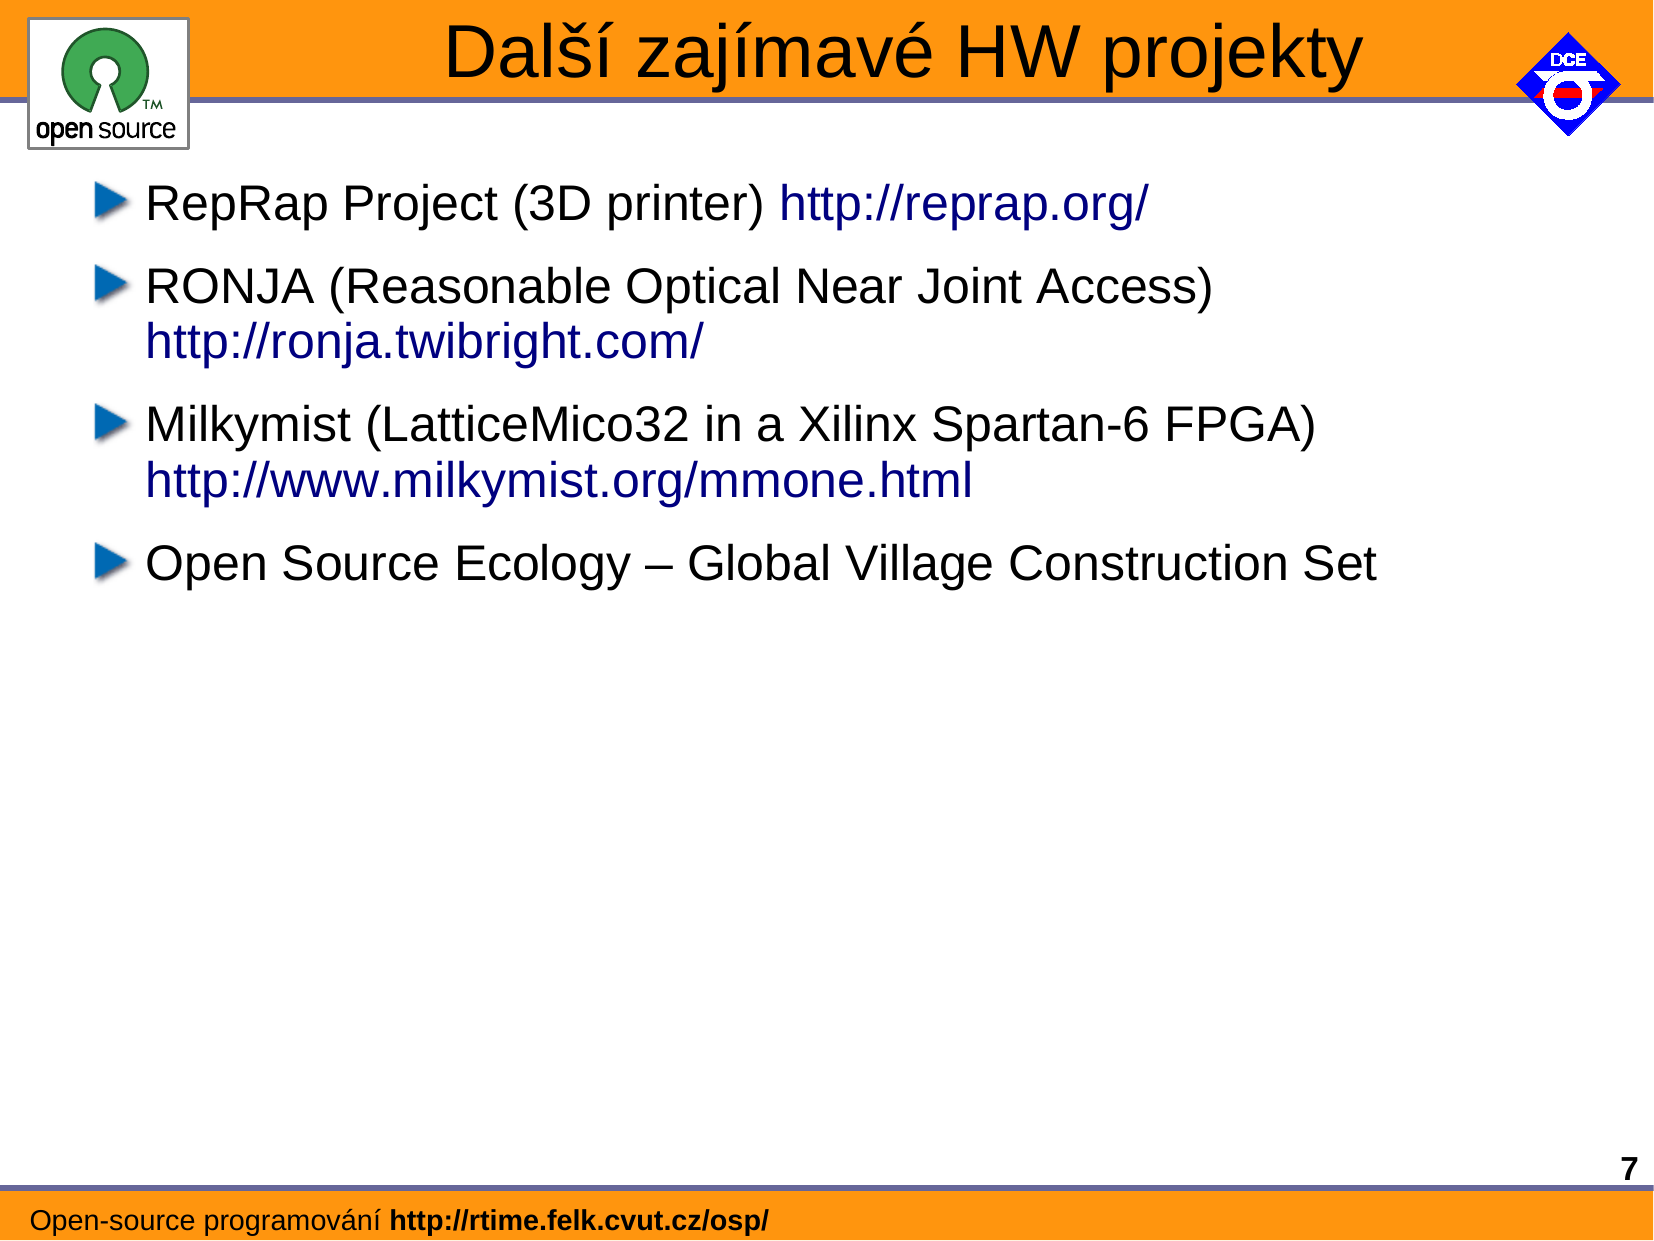

# Další zajímavé HW projekty
RepRap Project (3D printer) http://reprap.org/
RONJA (Reasonable Optical Near Joint Access) http://ronja.twibright.com/
Milkymist (LatticeMico32 in a Xilinx Spartan-6 FPGA) http://www.milkymist.org/mmone.html
Open Source Ecology – Global Village Construction Set